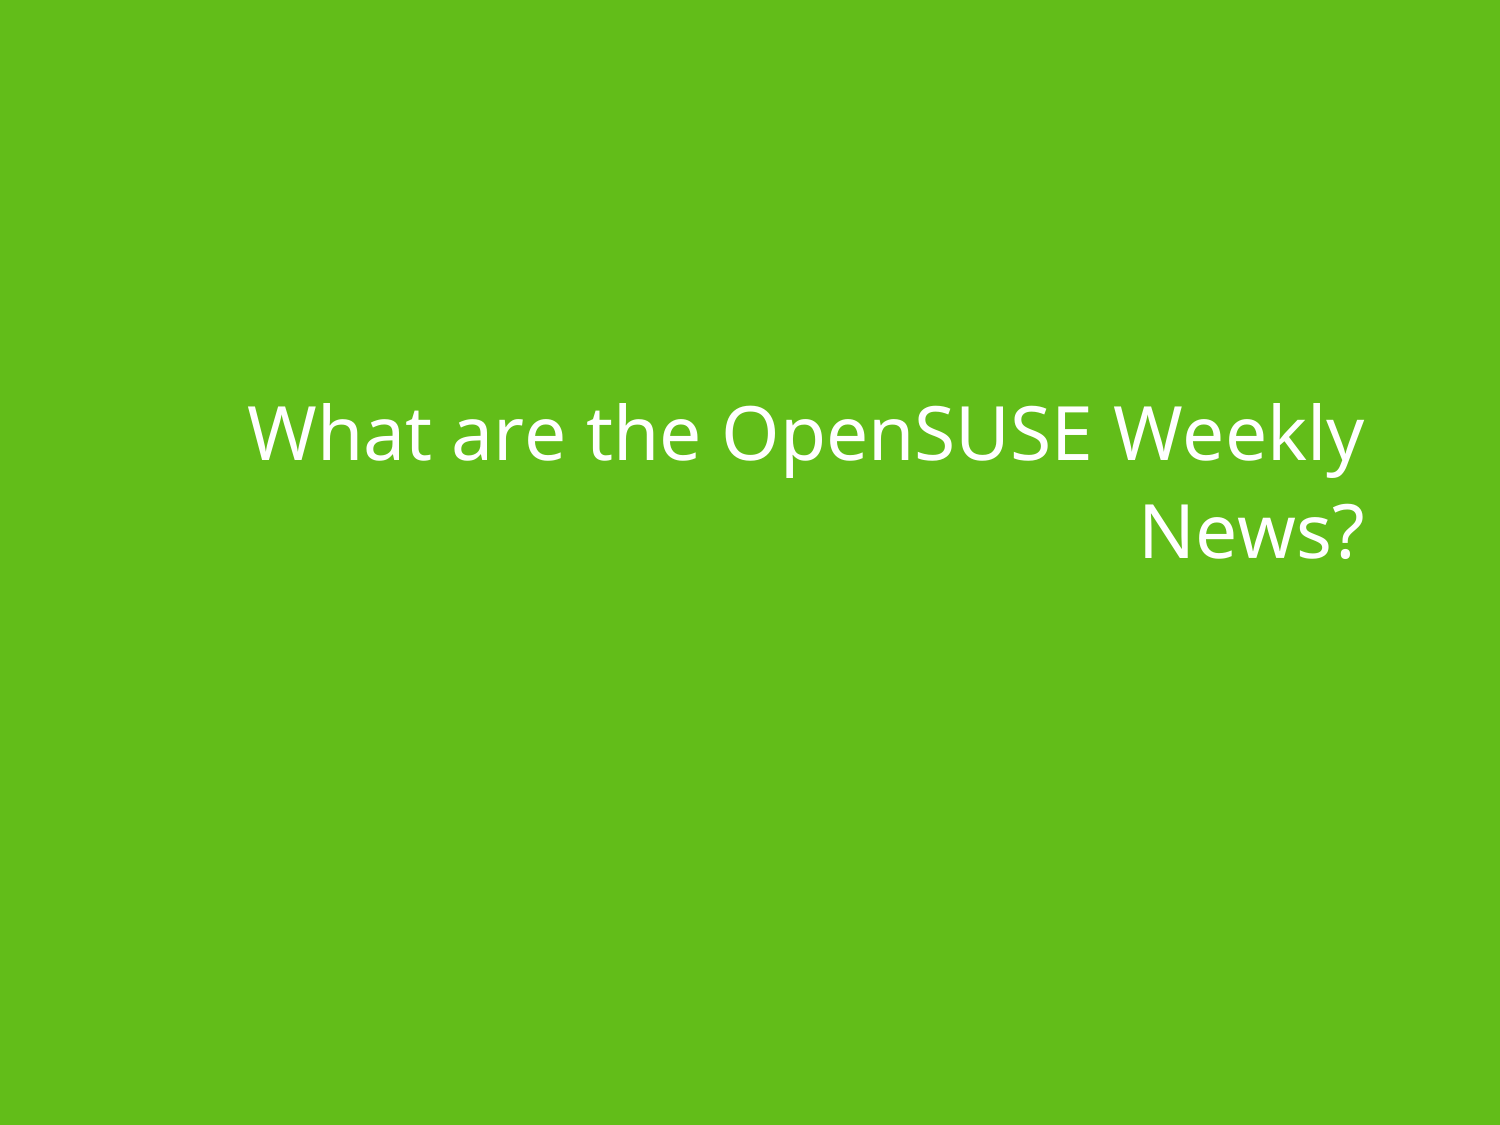

# What are the OpenSUSE Weekly News?